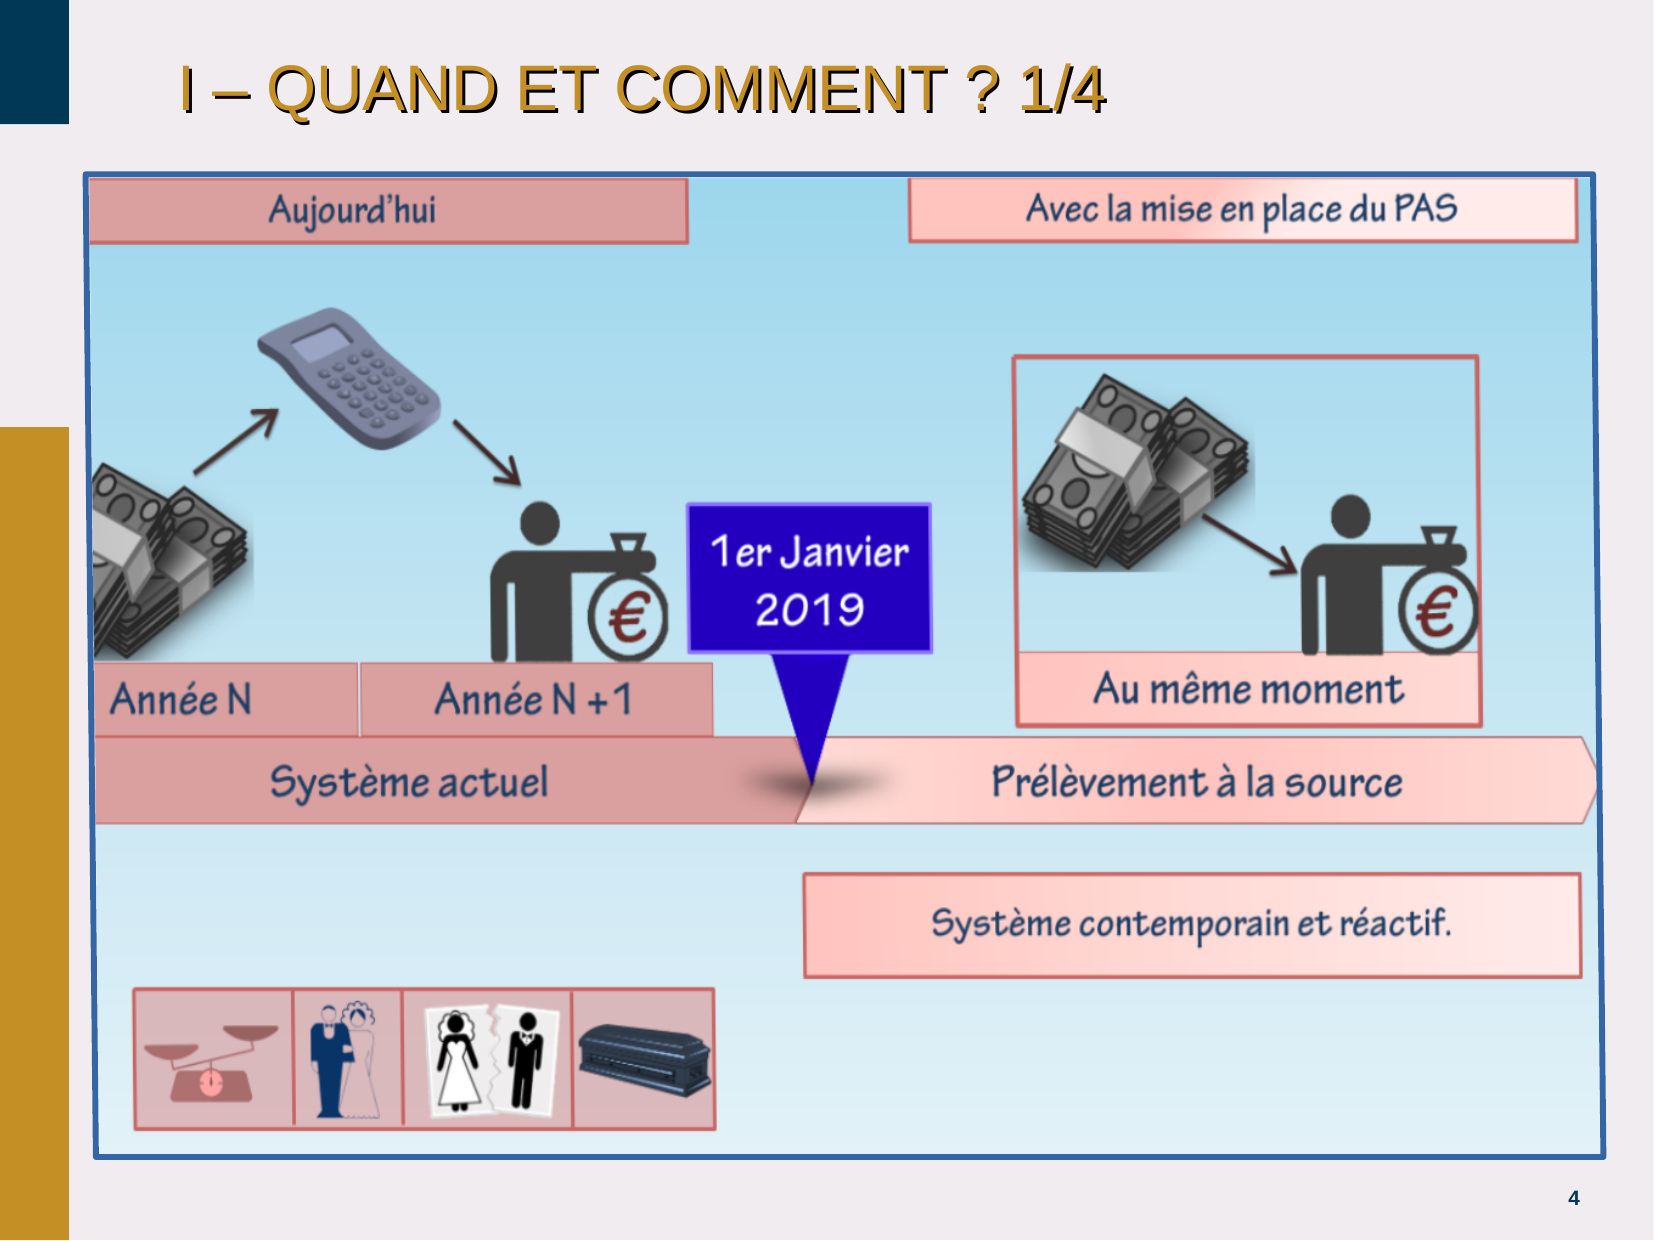

# I – QUAND ET COMMENT ? 1/4